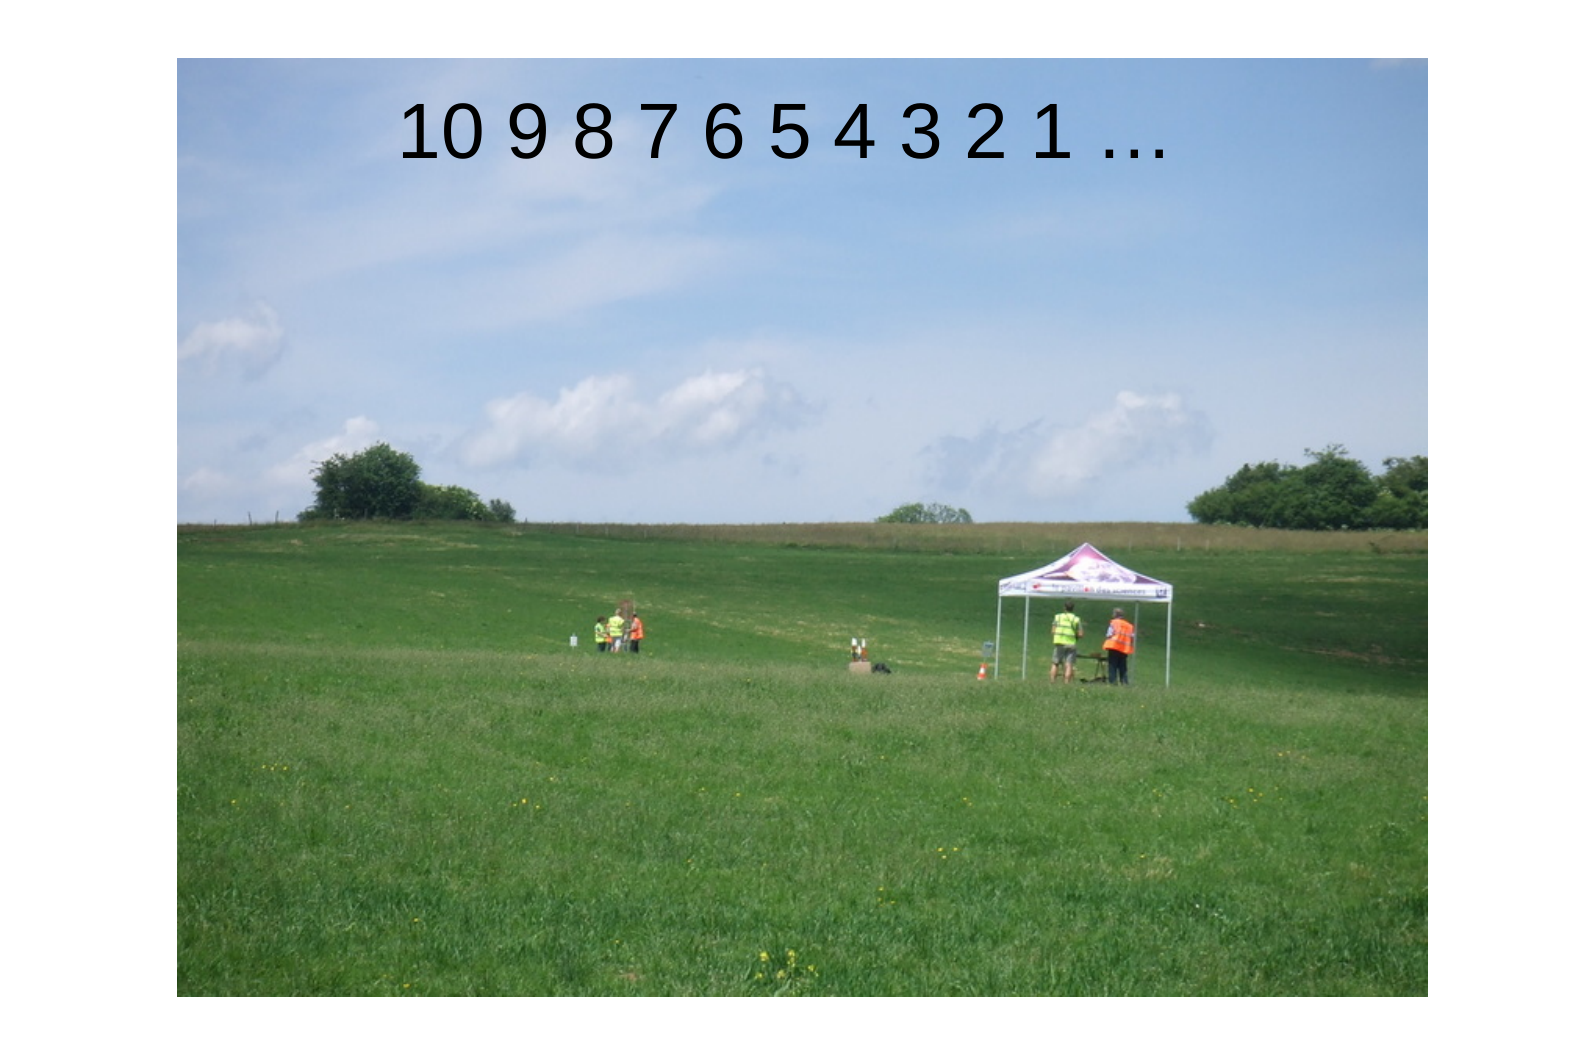

# 10 9 8 7 6 5 4 3 2 1 …